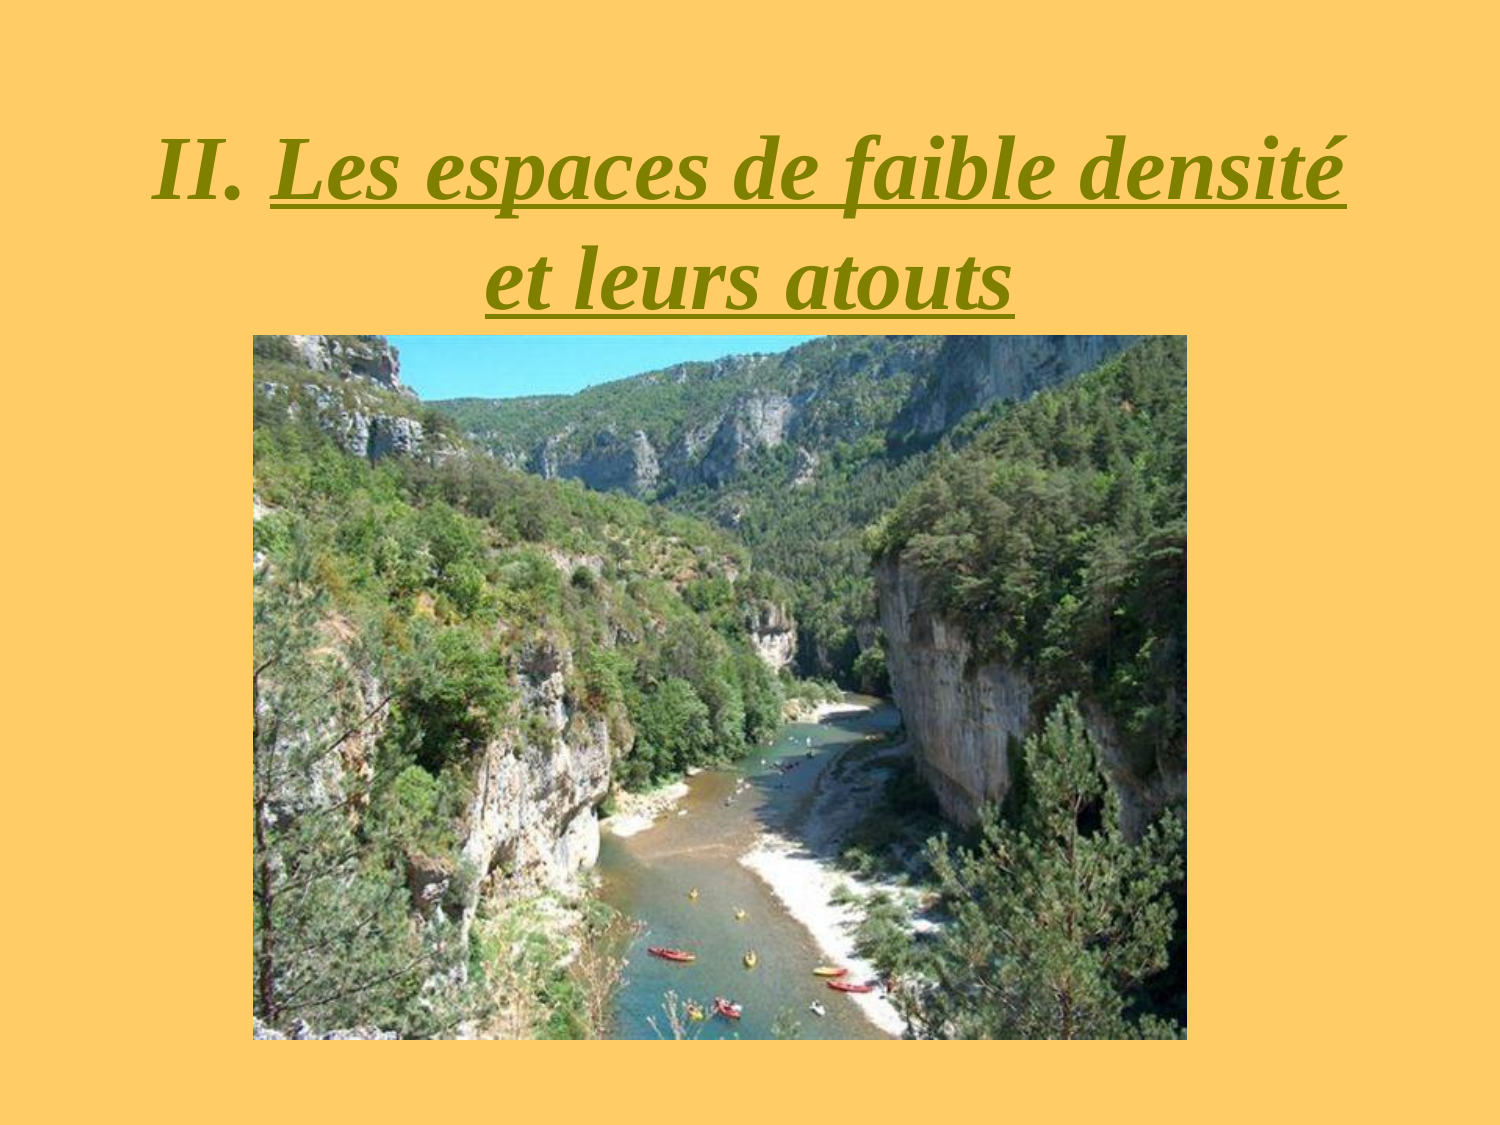

# II. Les espaces de faible densité et leurs atouts